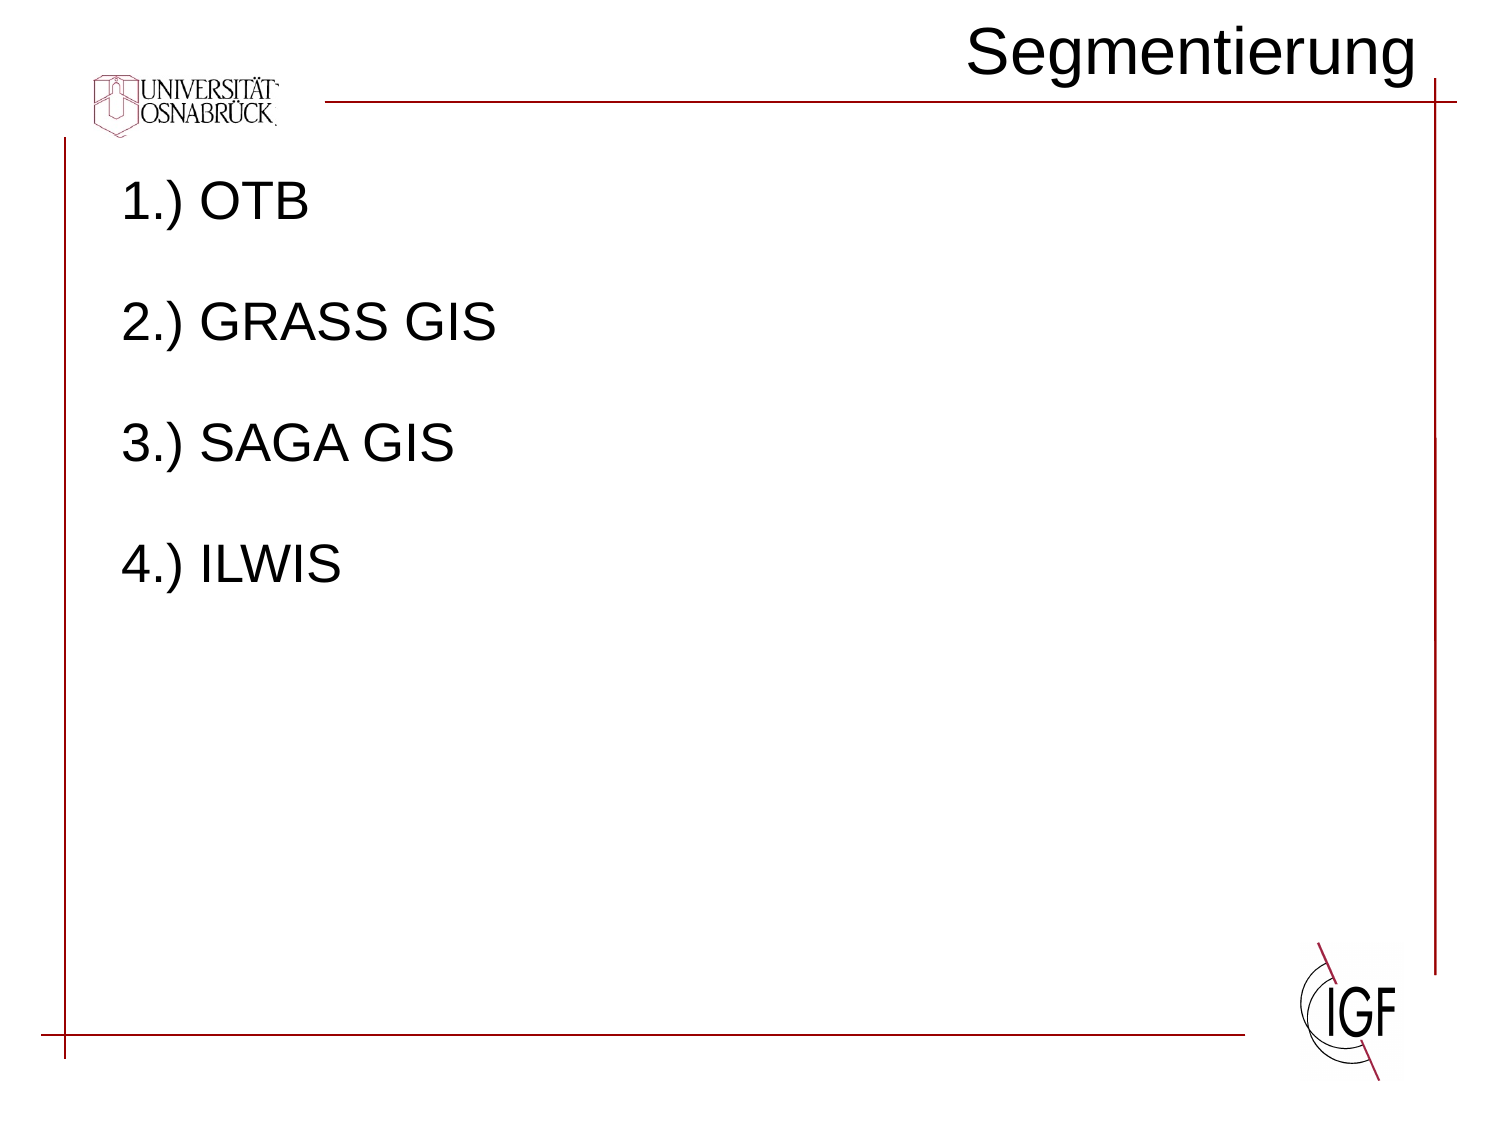

# Segmentierung
1.) OTB
2.) GRASS GIS
3.) SAGA GIS
4.) ILWIS